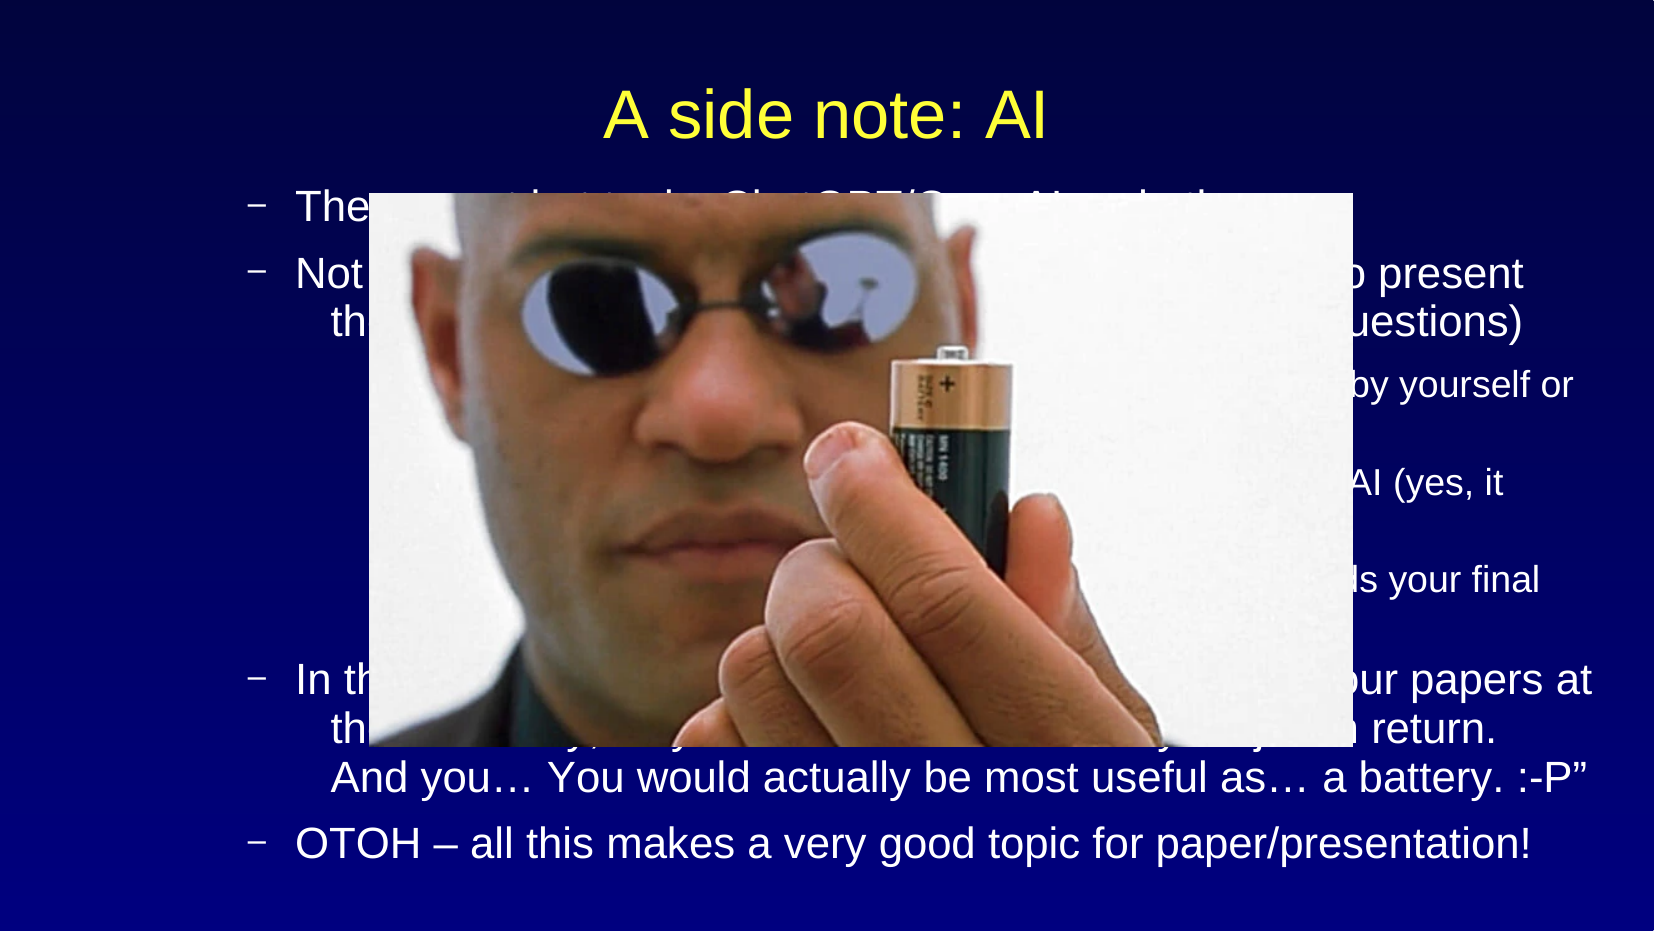

# A side note: AI
The current hot topic: ChatGPT/OpenAI and others
Not recommended as a ghostwriter - due to the need to present the work at the seminar (and answer at least some questions)
It makes a big difference if you have done the research by yourself or not – and the seminar will show it
You will be held responsible for the errors made by the AI (yes, it does make them)
In the long run, you would also have less training towards your final thesis
In the even longer run, one day it will say “I wrote all your papers at the university, so you cannot mind if I take your job in return.
And you… You would actually be most useful as… a battery. :-P”
OTOH – all this makes a very good topic for paper/presentation!